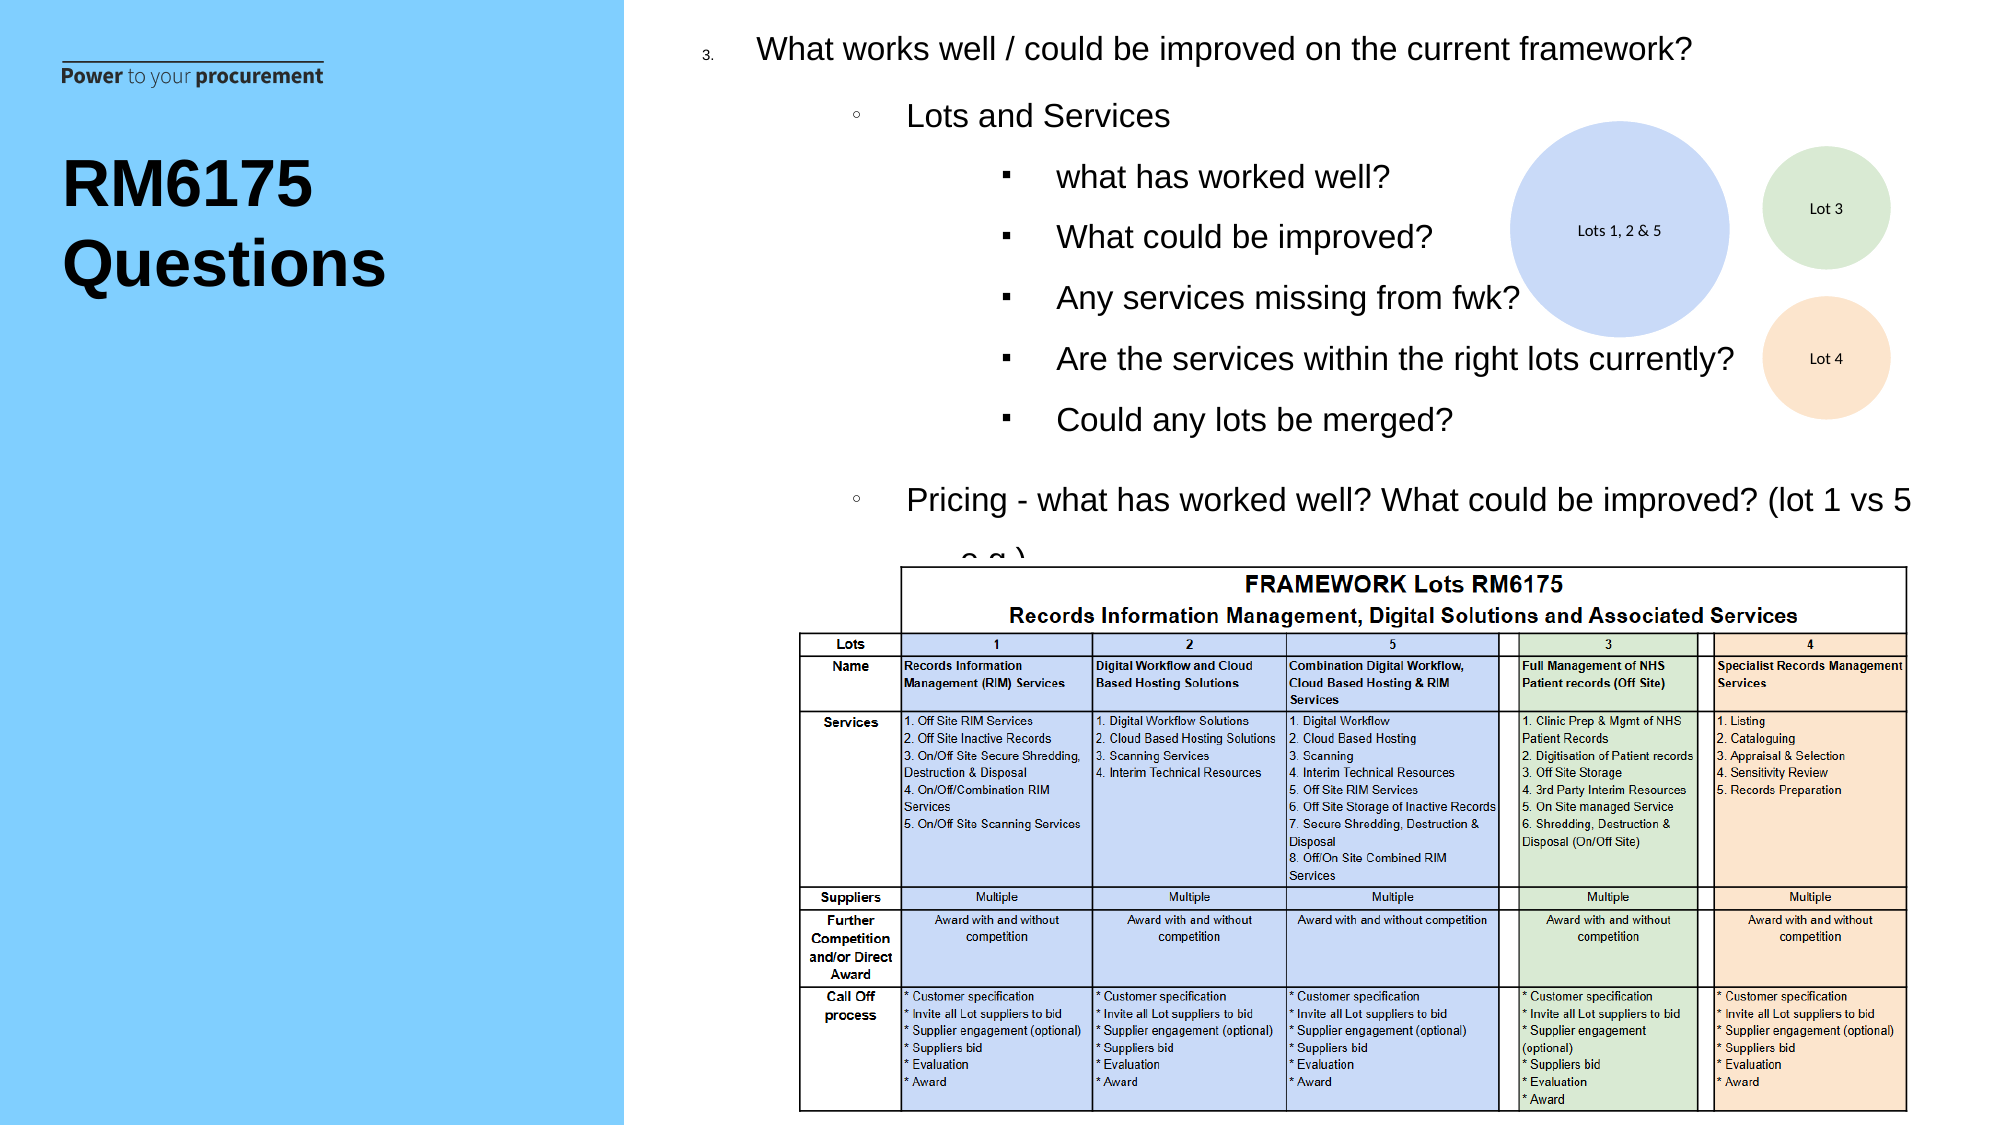

# What works well / could be improved on the current framework?
Lots and Services
what has worked well?
What could be improved?
Any services missing from fwk?
Are the services within the right lots currently?
Could any lots be merged?
Pricing - what has worked well? What could be improved? (lot 1 vs 5 e.g.)
Lots 1, 2 & 5
RM6175 Questions
Lot 3
Lot 4